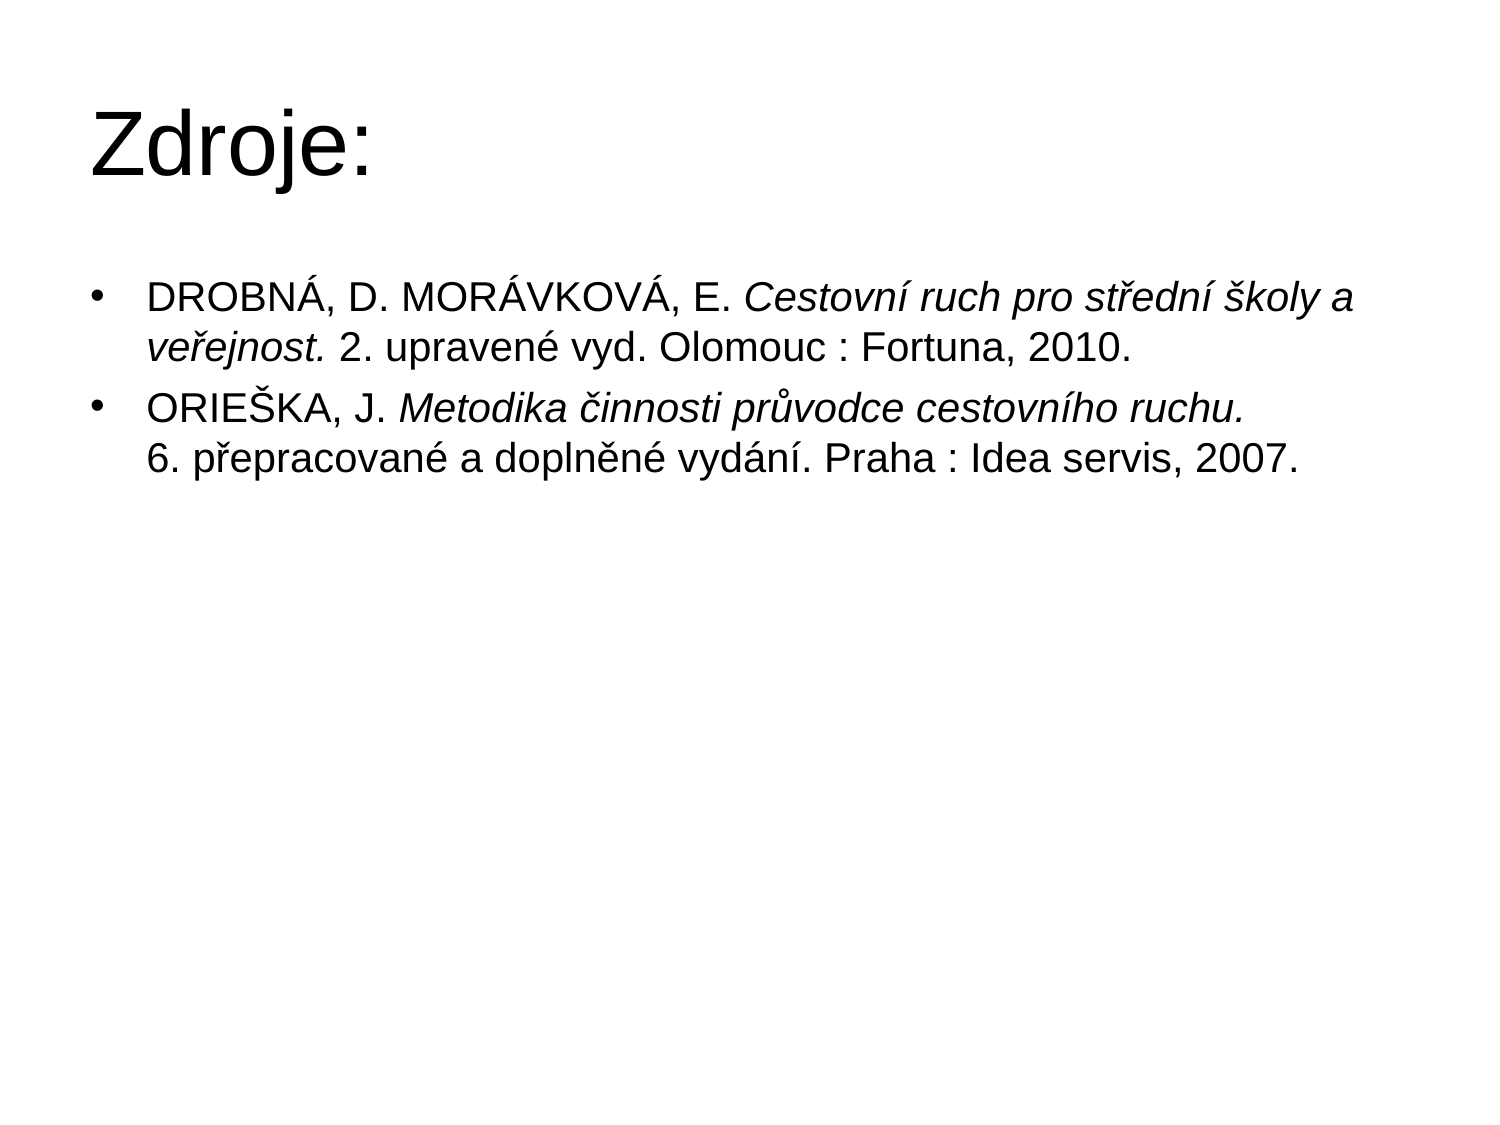

# Zdroje:
DROBNÁ, D. MORÁVKOVÁ, E. Cestovní ruch pro střední školy a veřejnost. 2. upravené vyd. Olomouc : Fortuna, 2010.
ORIEŠKA, J. Metodika činnosti průvodce cestovního ruchu.
6. přepracované a doplněné vydání. Praha : Idea servis, 2007.